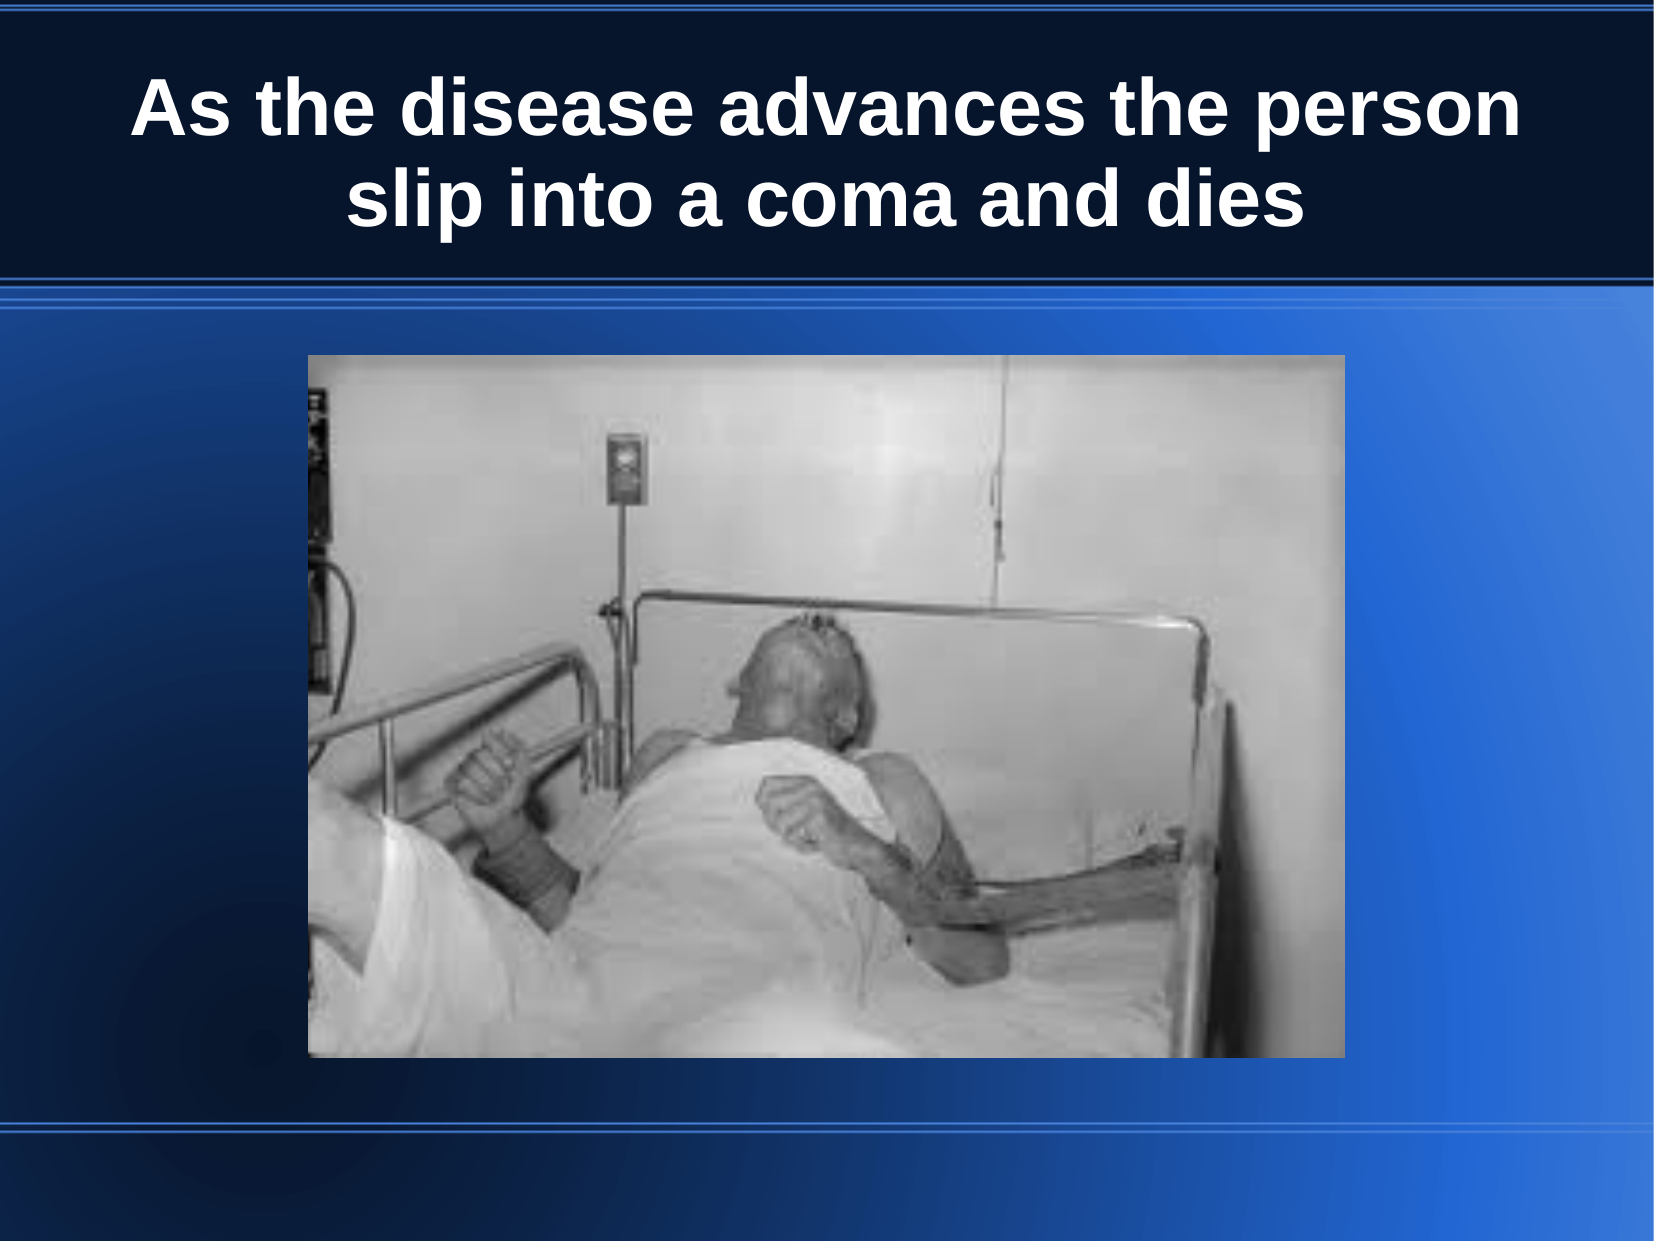

# As the disease advances the person slip into a coma and dies